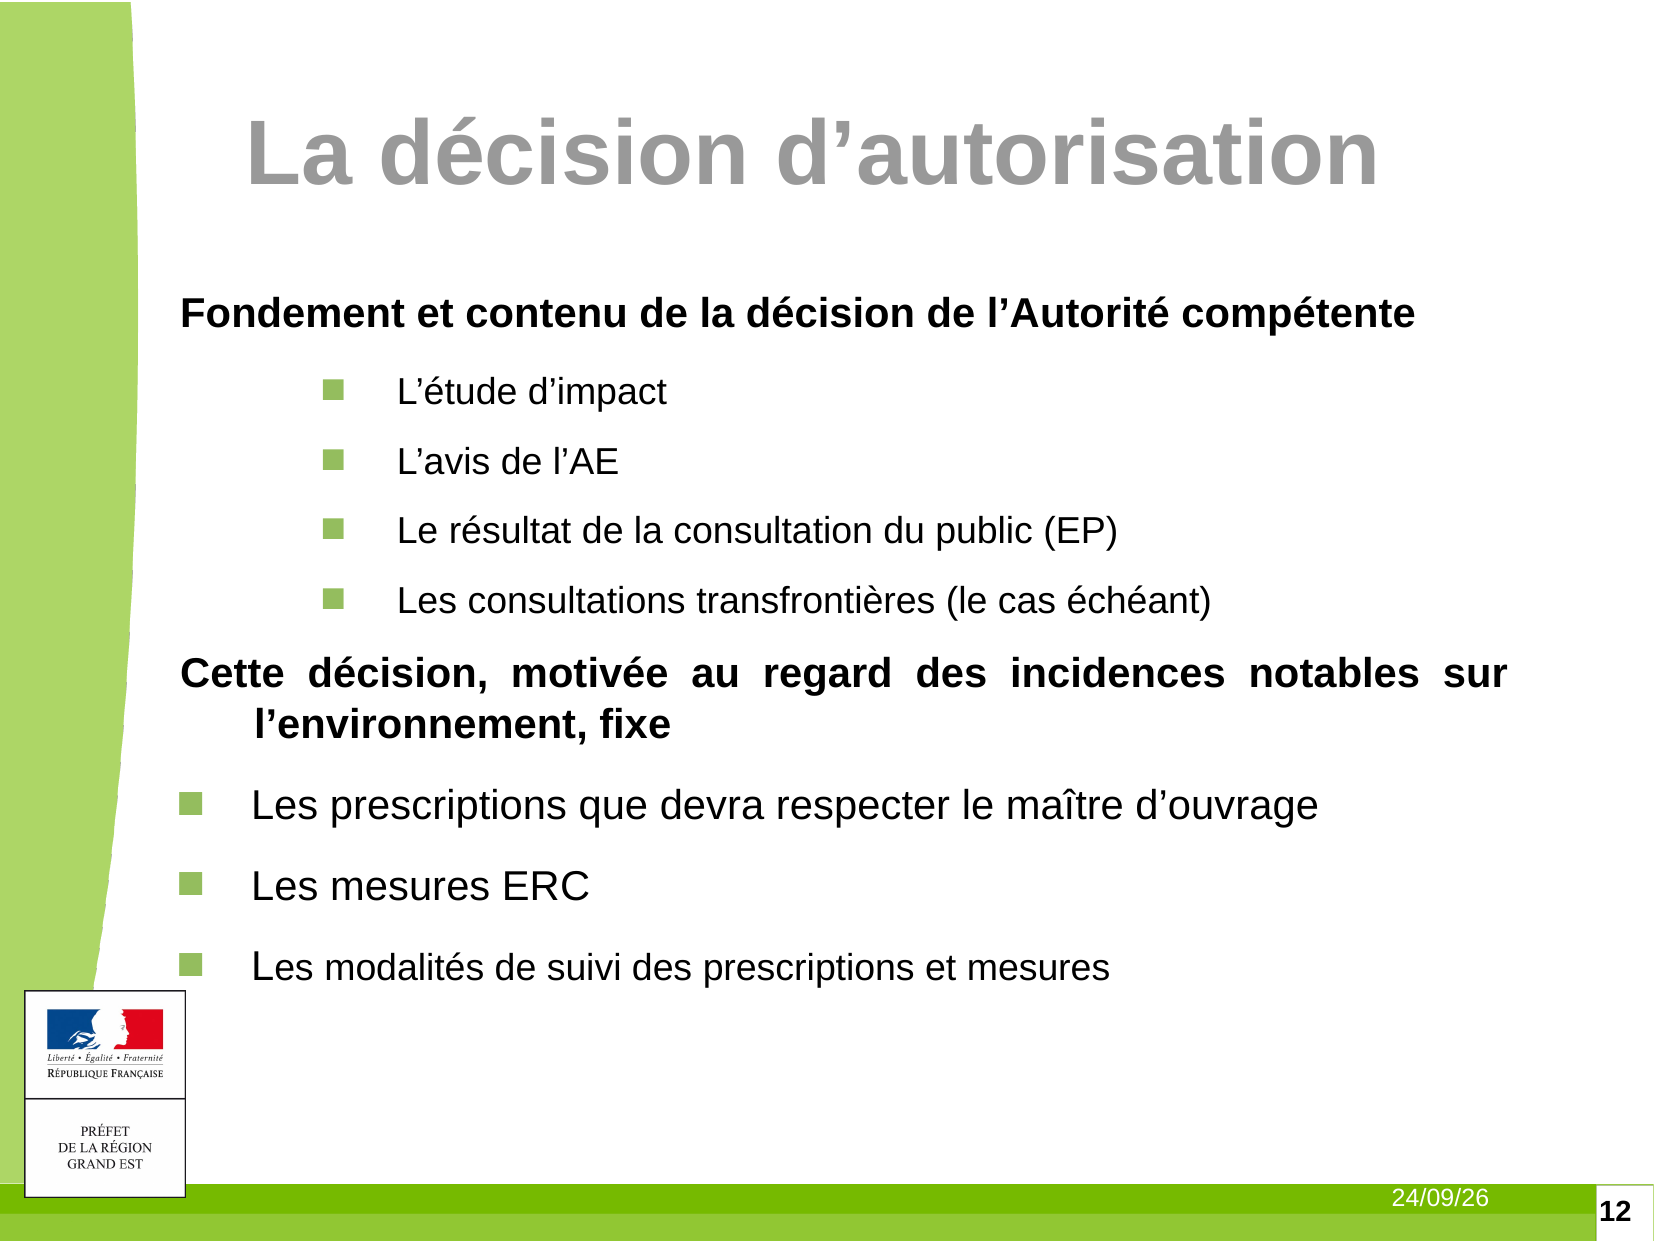

# La décision d’autorisation
Fondement et contenu de la décision de l’Autorité compétente
L’étude d’impact
L’avis de l’AE
Le résultat de la consultation du public (EP)
Les consultations transfrontières (le cas échéant)
Cette décision, motivée au regard des incidences notables sur l’environnement, fixe
Les prescriptions que devra respecter le maître d’ouvrage
Les mesures ERC
Les modalités de suivi des prescriptions et mesures
12